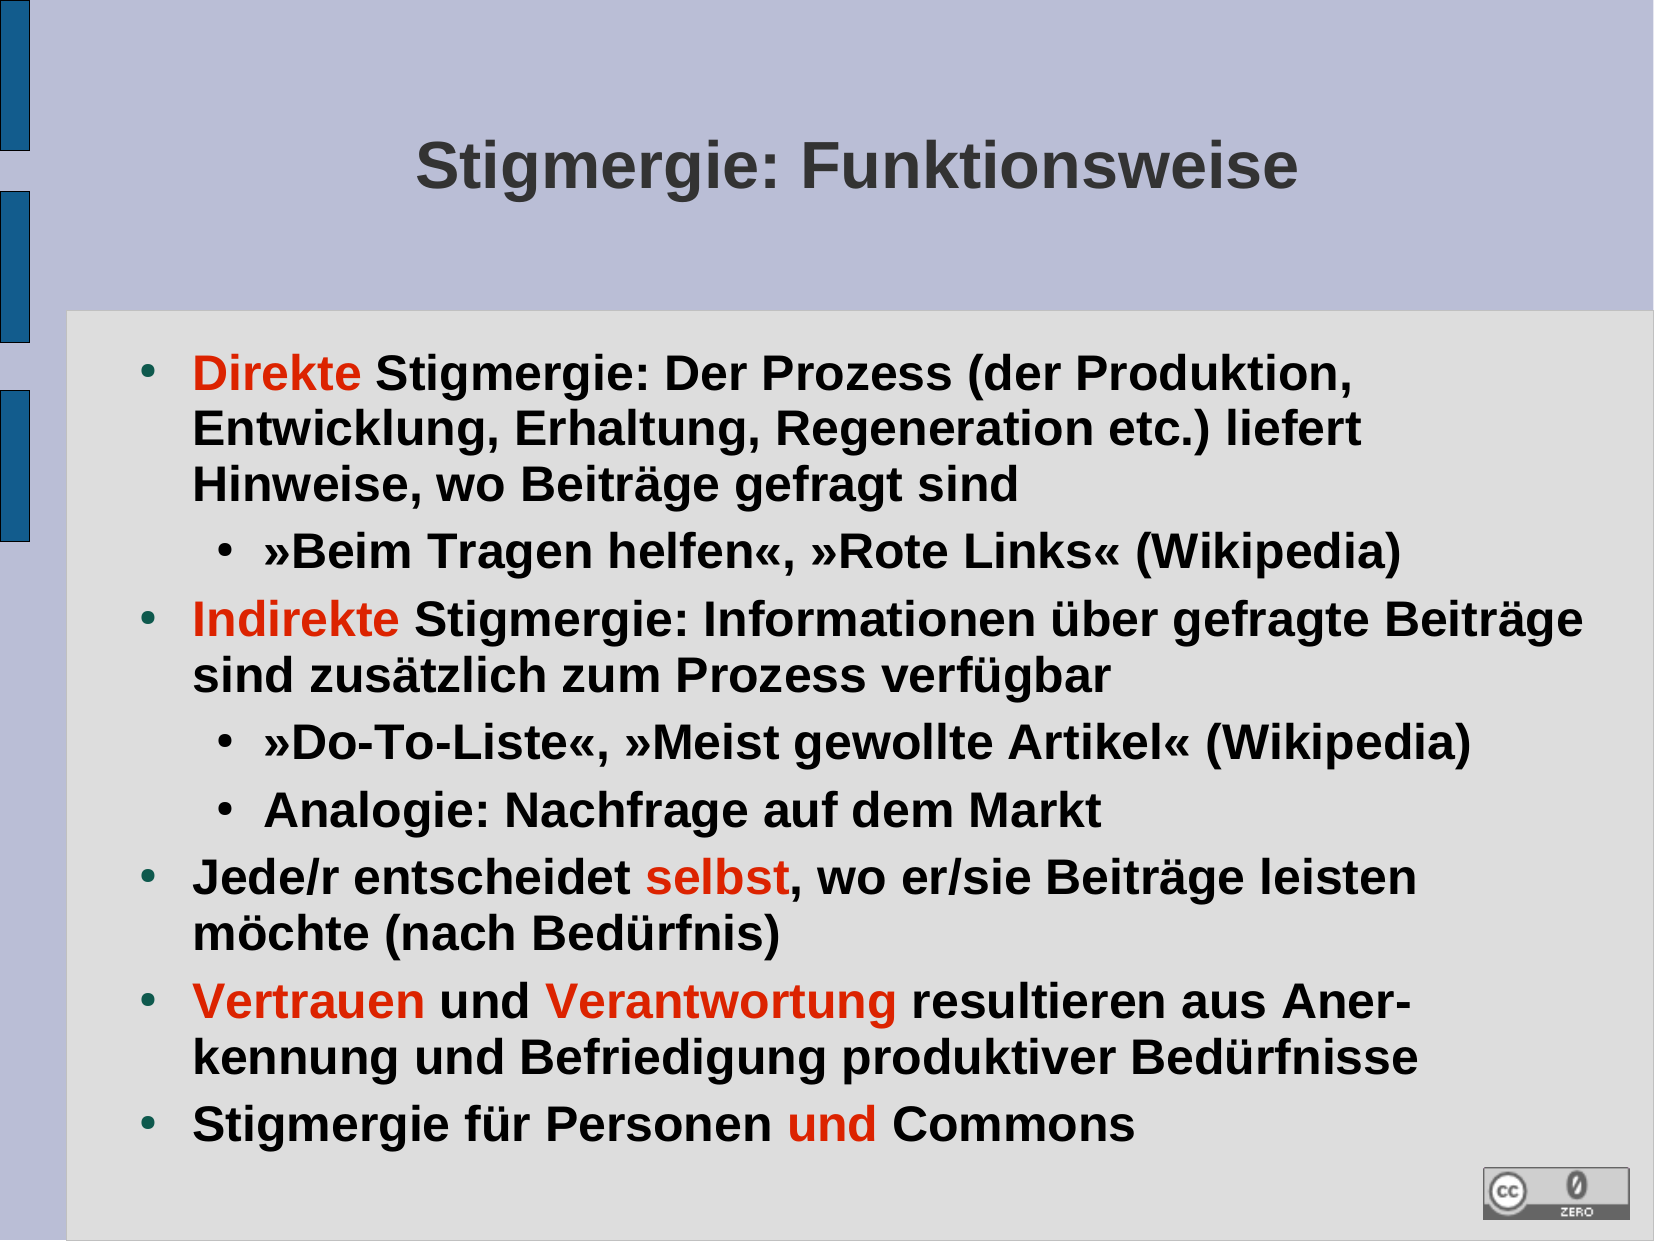

# Stigmergie: Funktionsweise
Direkte Stigmergie: Der Prozess (der Produktion, Entwicklung, Erhaltung, Regeneration etc.) liefert Hinweise, wo Beiträge gefragt sind
»Beim Tragen helfen«, »Rote Links« (Wikipedia)
Indirekte Stigmergie: Informationen über gefragte Beiträge sind zusätzlich zum Prozess verfügbar
»Do-To-Liste«, »Meist gewollte Artikel« (Wikipedia)
Analogie: Nachfrage auf dem Markt
Jede/r entscheidet selbst, wo er/sie Beiträge leisten möchte (nach Bedürfnis)
Vertrauen und Verantwortung resultieren aus Aner-kennung und Befriedigung produktiver Bedürfnisse
Stigmergie für Personen und Commons